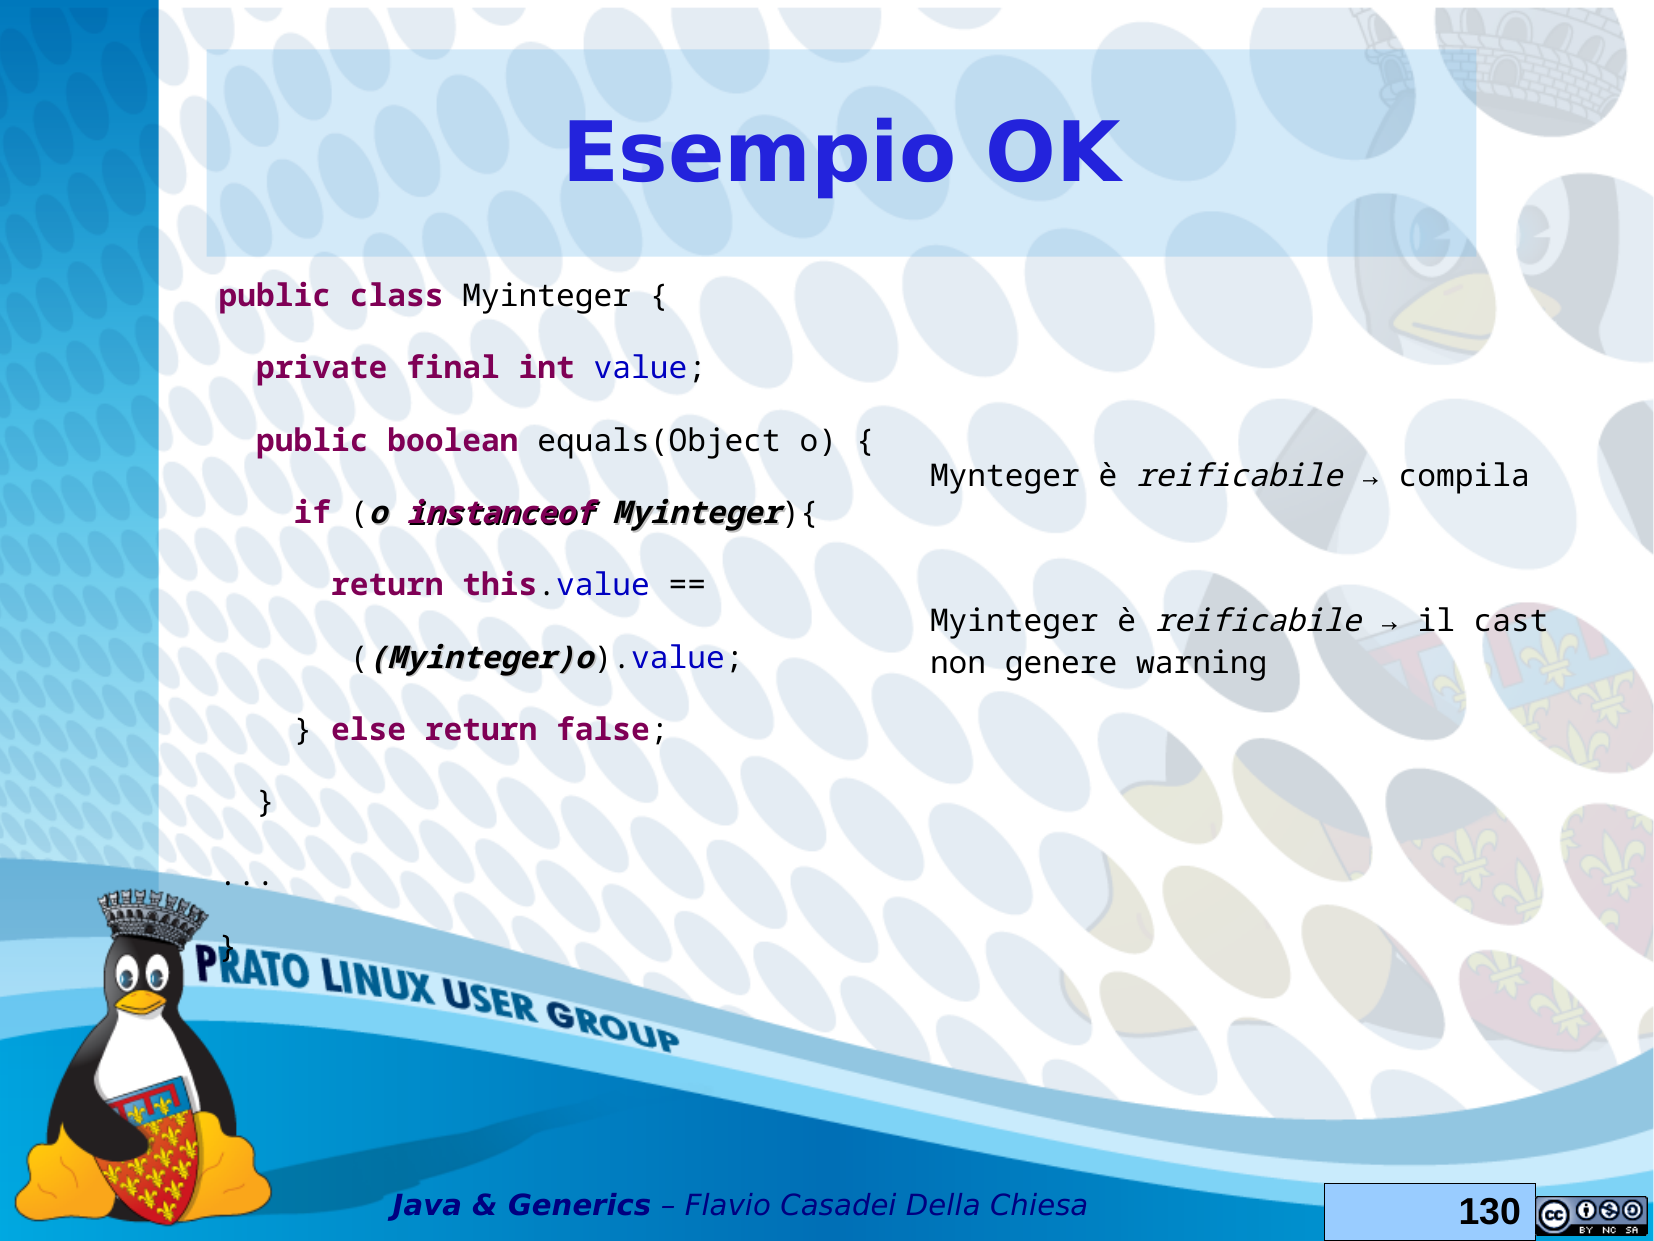

# Esempio OK
Mynteger è reificabile → compila
Myinteger è reificabile → il cast non genere warning
public class Myinteger {
 private final int value;
 public boolean equals(Object o) {
 if (o instanceof Myinteger){
 return this.value ==
 ((Myinteger)o).value;
 } else return false;
 }
...
}